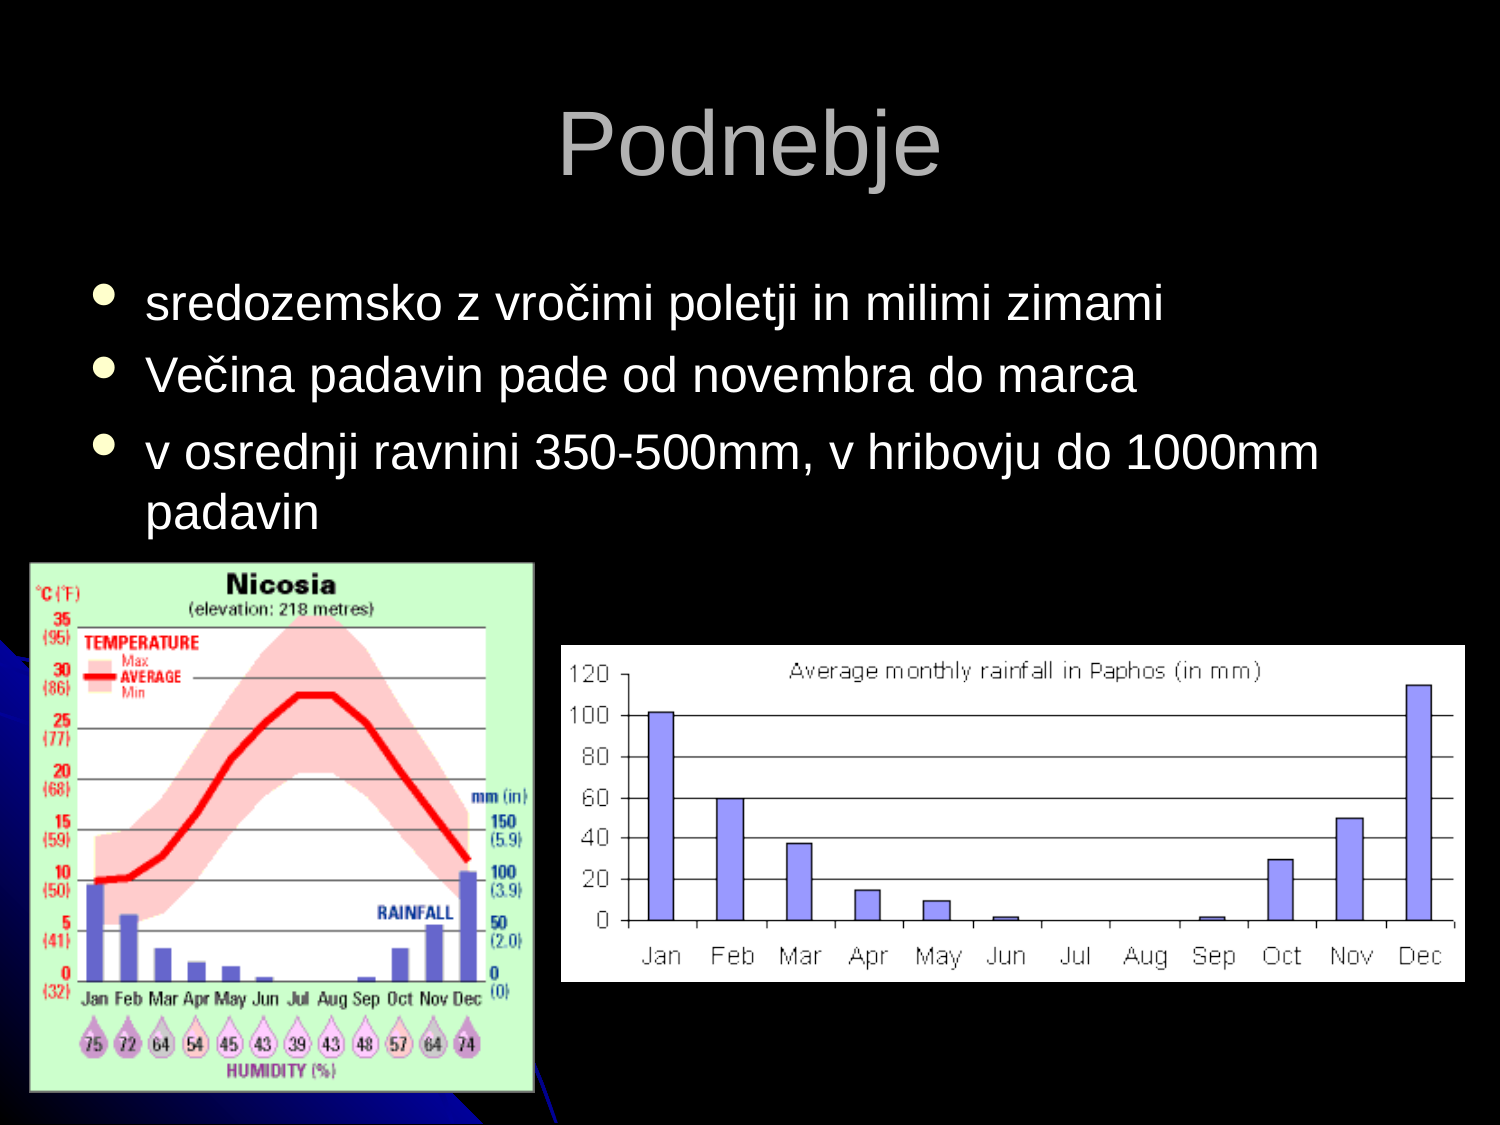

# Podnebje
sredozemsko z vročimi poletji in milimi zimami
Večina padavin pade od novembra do marca
v osrednji ravnini 350-500mm, v hribovju do 1000mm padavin